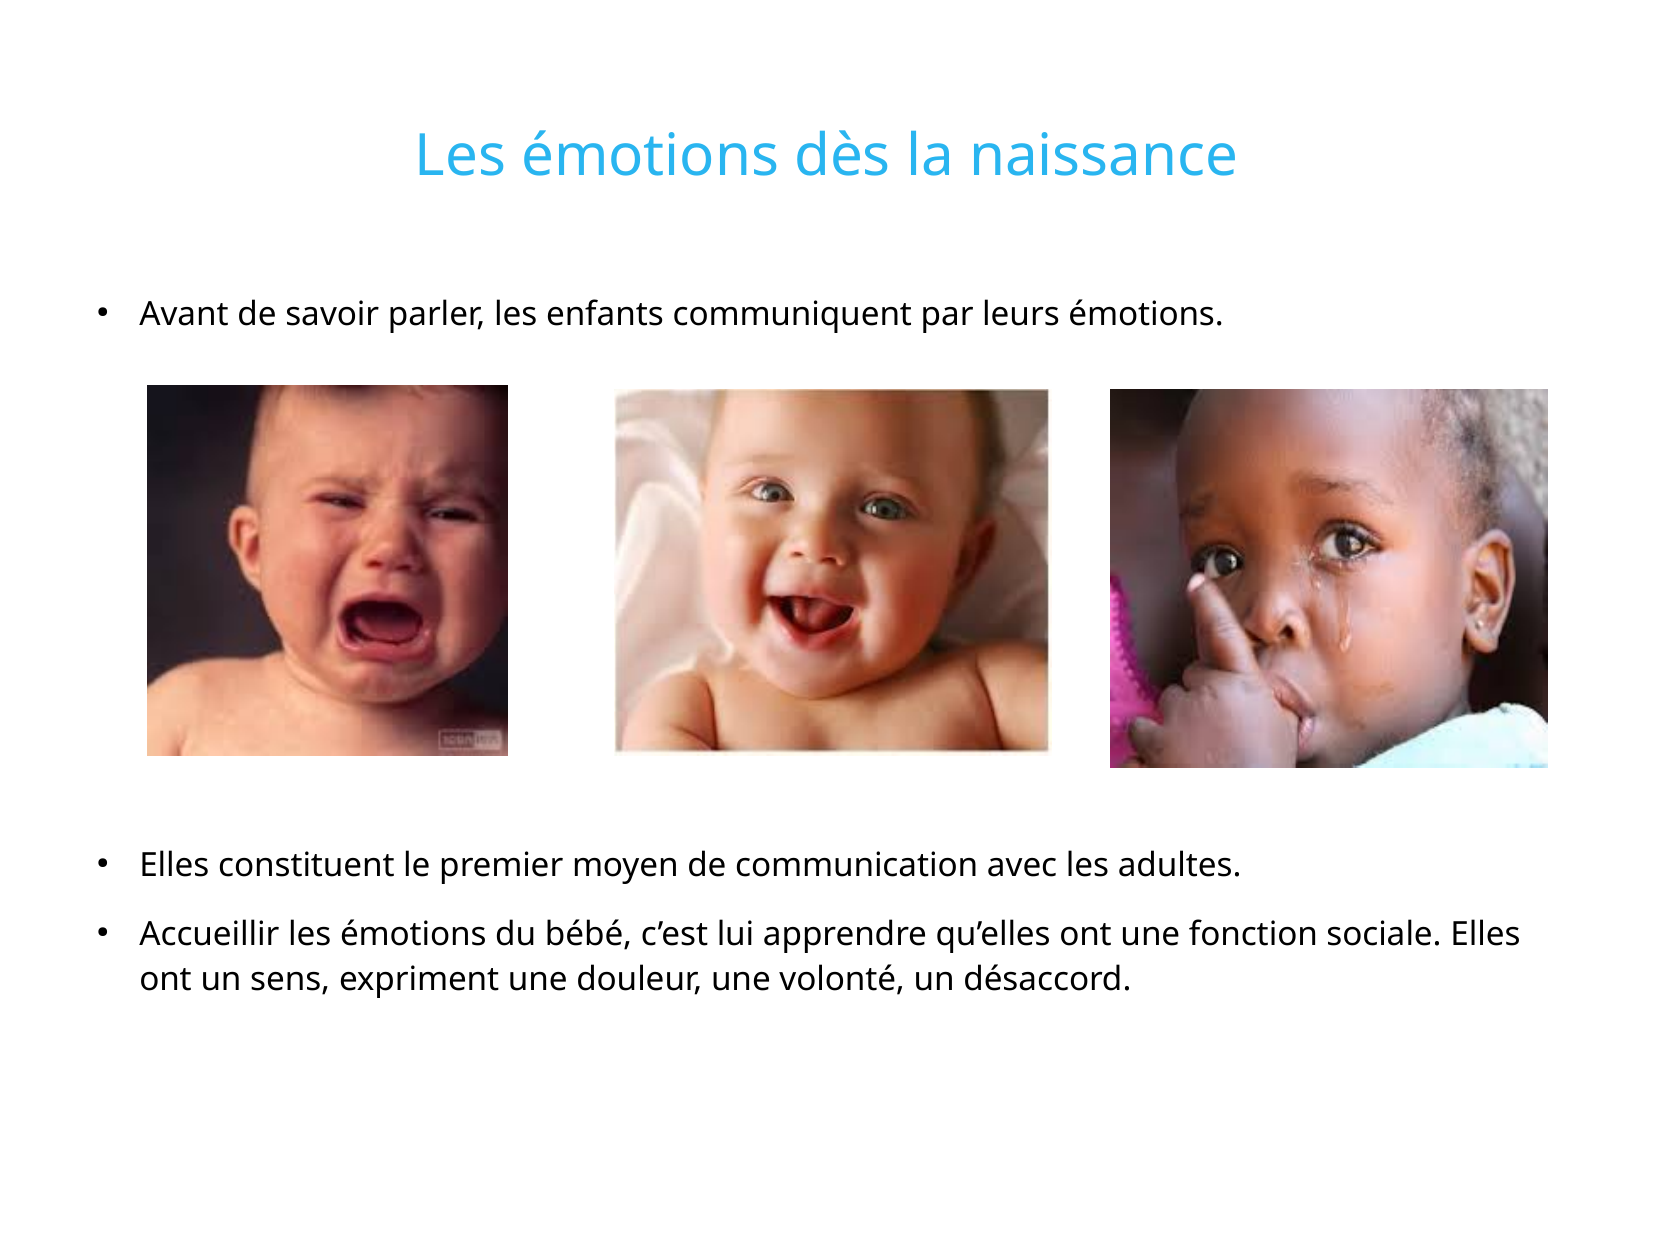

# Les émotions dès la naissance
Avant de savoir parler, les enfants communiquent par leurs émotions.
Elles constituent le premier moyen de communication avec les adultes.
Accueillir les émotions du bébé, c’est lui apprendre qu’elles ont une fonction sociale. Elles ont un sens, expriment une douleur, une volonté, un désaccord.